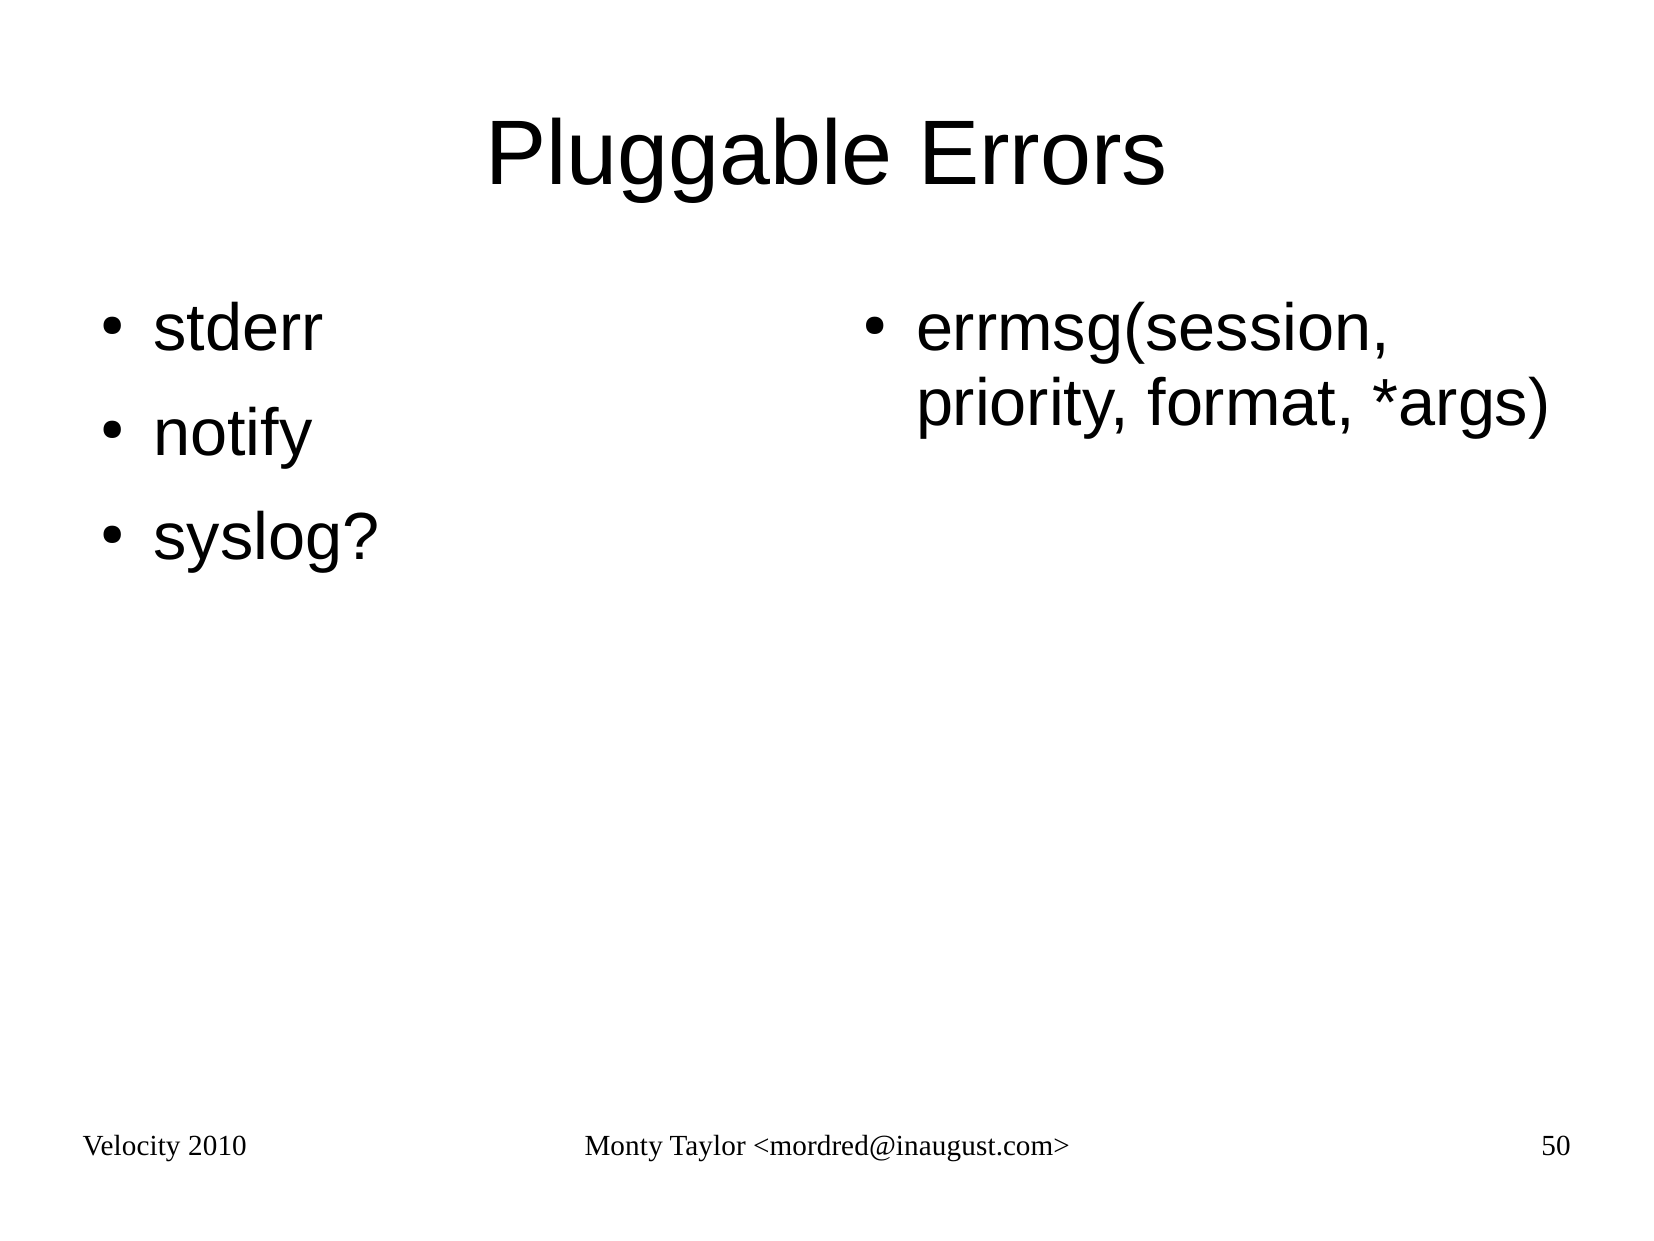

# Pluggable Errors
stderr
notify
syslog?
errmsg(session, priority, format, *args)
Velocity 2010
Monty Taylor <mordred@inaugust.com>
50